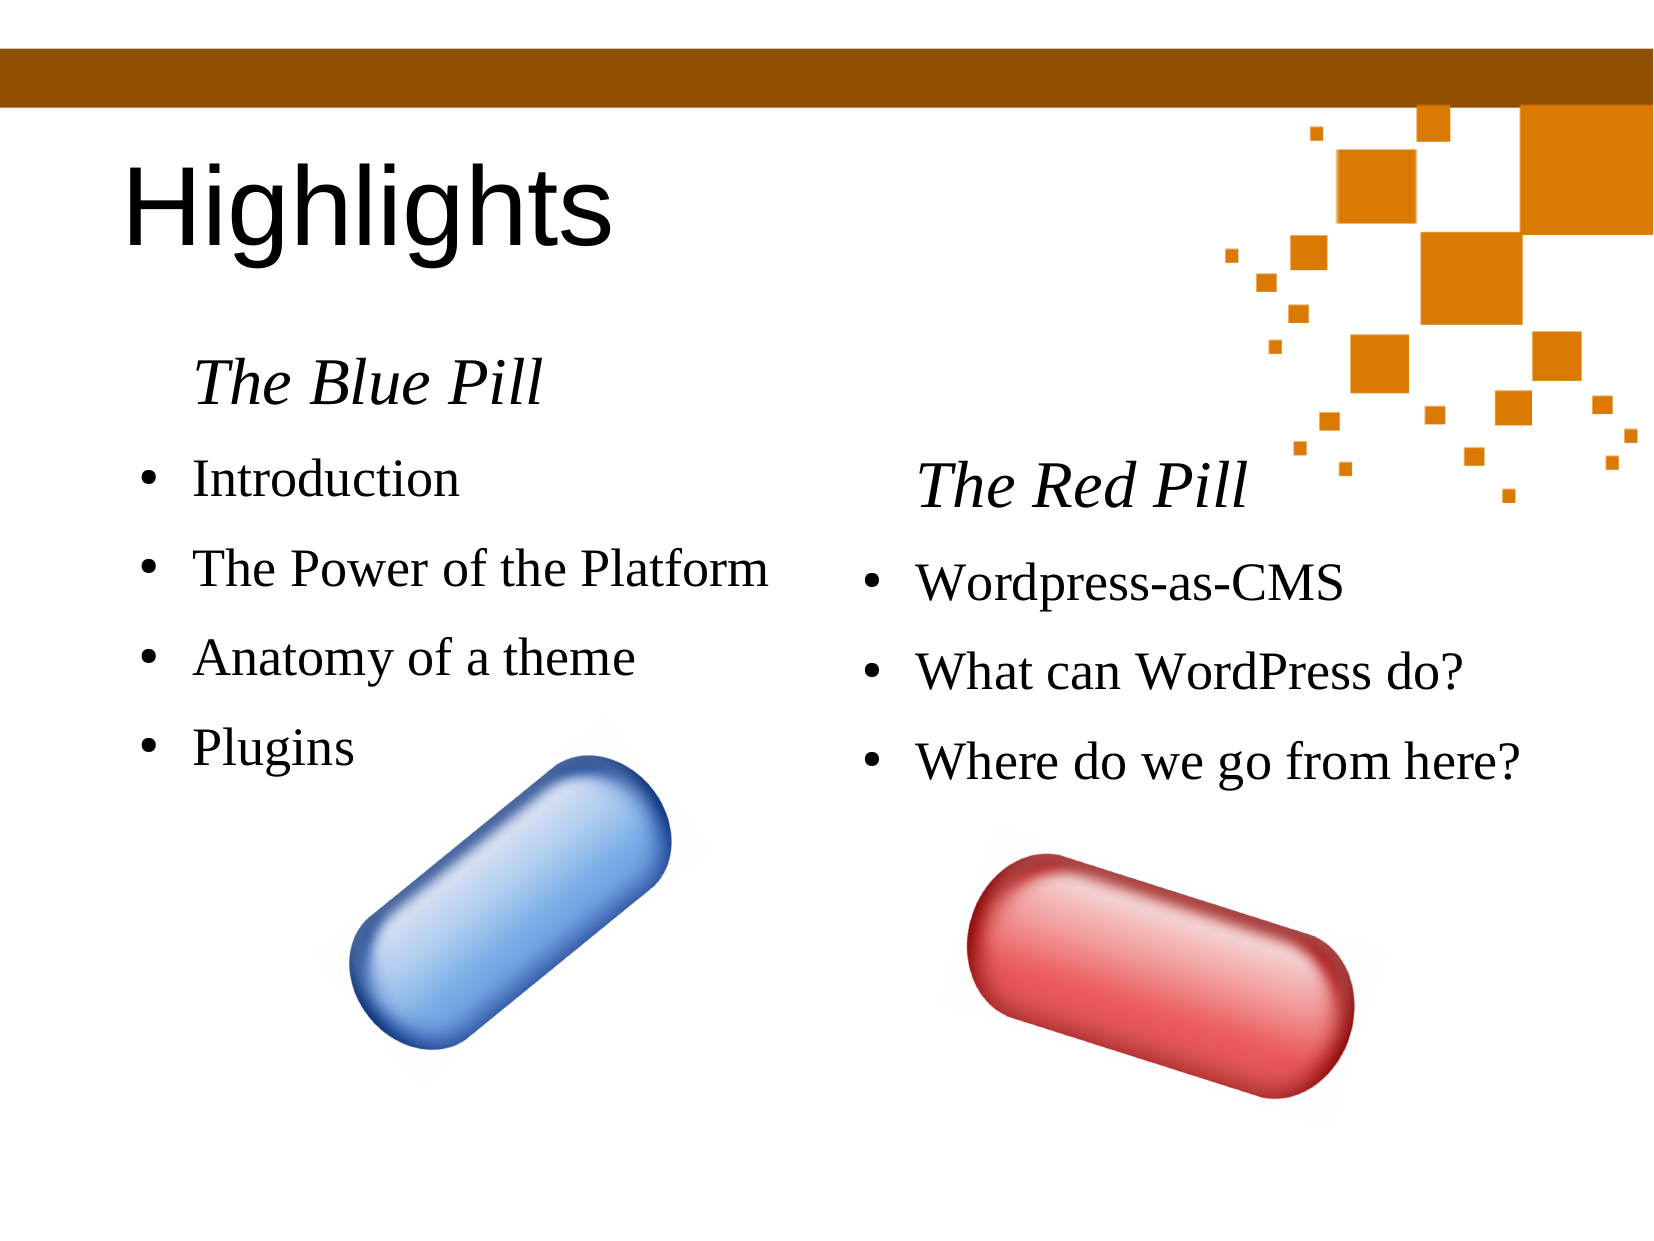

# Highlights
The Blue Pill
Introduction
The Power of the Platform
Anatomy of a theme
Plugins
The Red Pill
Wordpress-as-CMS
What can WordPress do?
Where do we go from here?